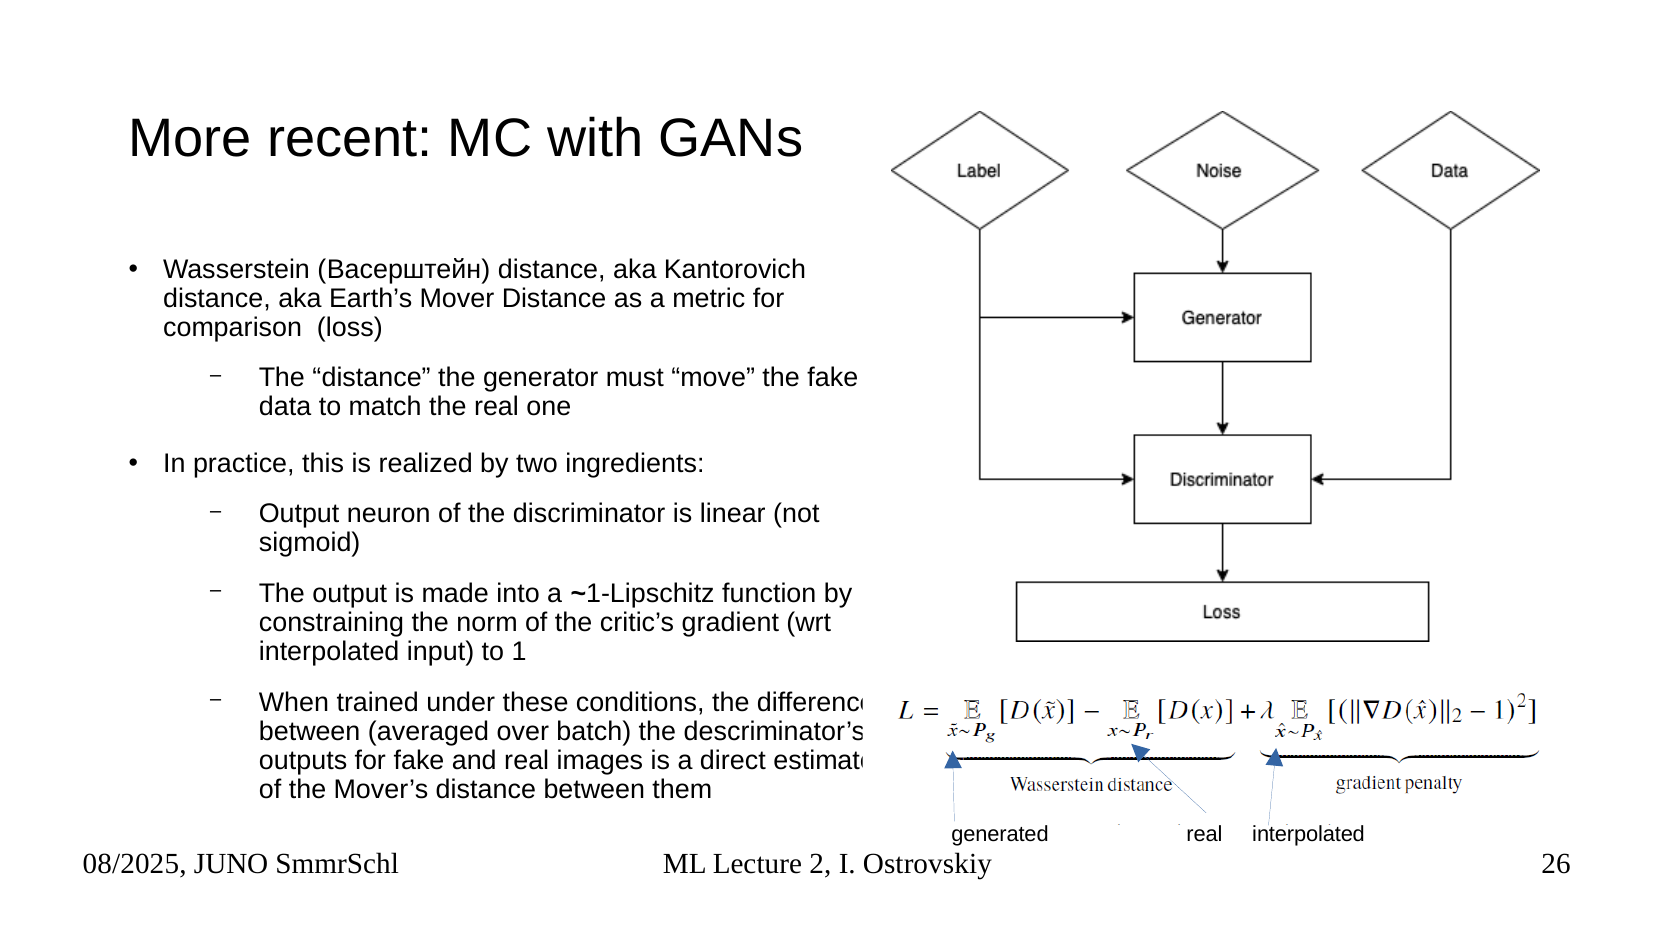

# More recent: MC with GANs
Wasserstein (Васерштейн) distance, aka Kantorovich distance, aka Earth’s Mover Distance as a metric for comparison (loss)
The “distance” the generator must “move” the fake data to match the real one
In practice, this is realized by two ingredients:
Output neuron of the discriminator is linear (not sigmoid)
The output is made into a ~1-Lipschitz function by constraining the norm of the critic’s gradient (wrt interpolated input) to 1
When trained under these conditions, the difference between (averaged over batch) the descriminator’s outputs for fake and real images is a direct estimate of the Mover’s distance between them
generated real interpolated
08/2025, JUNO SmmrSchl
ML Lecture 2, I. Ostrovskiy
26